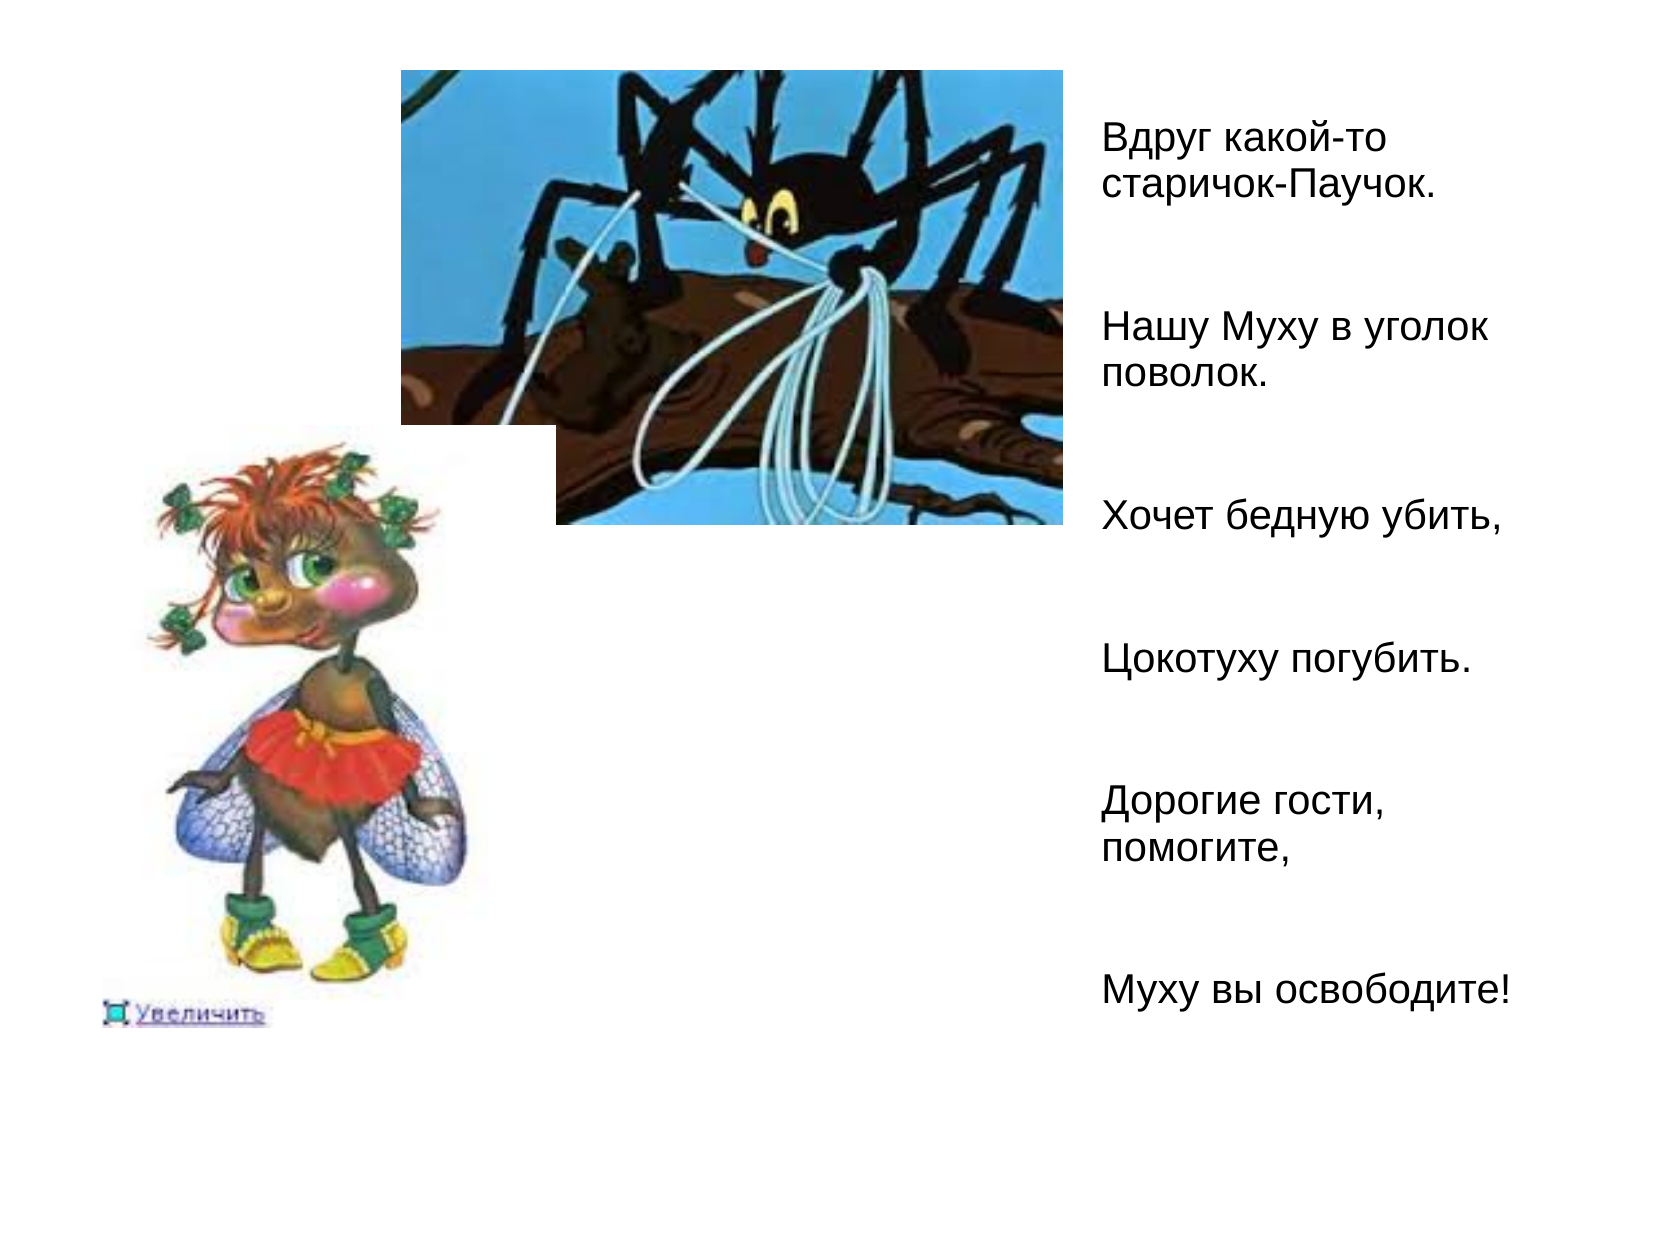

Вдруг какой-то старичок-Паучок.
Нашу Муху в уголок поволок.
Хочет бедную убить,
Цокотуху погубить.
Дорогие гости, помогите,
Муху вы освободите!